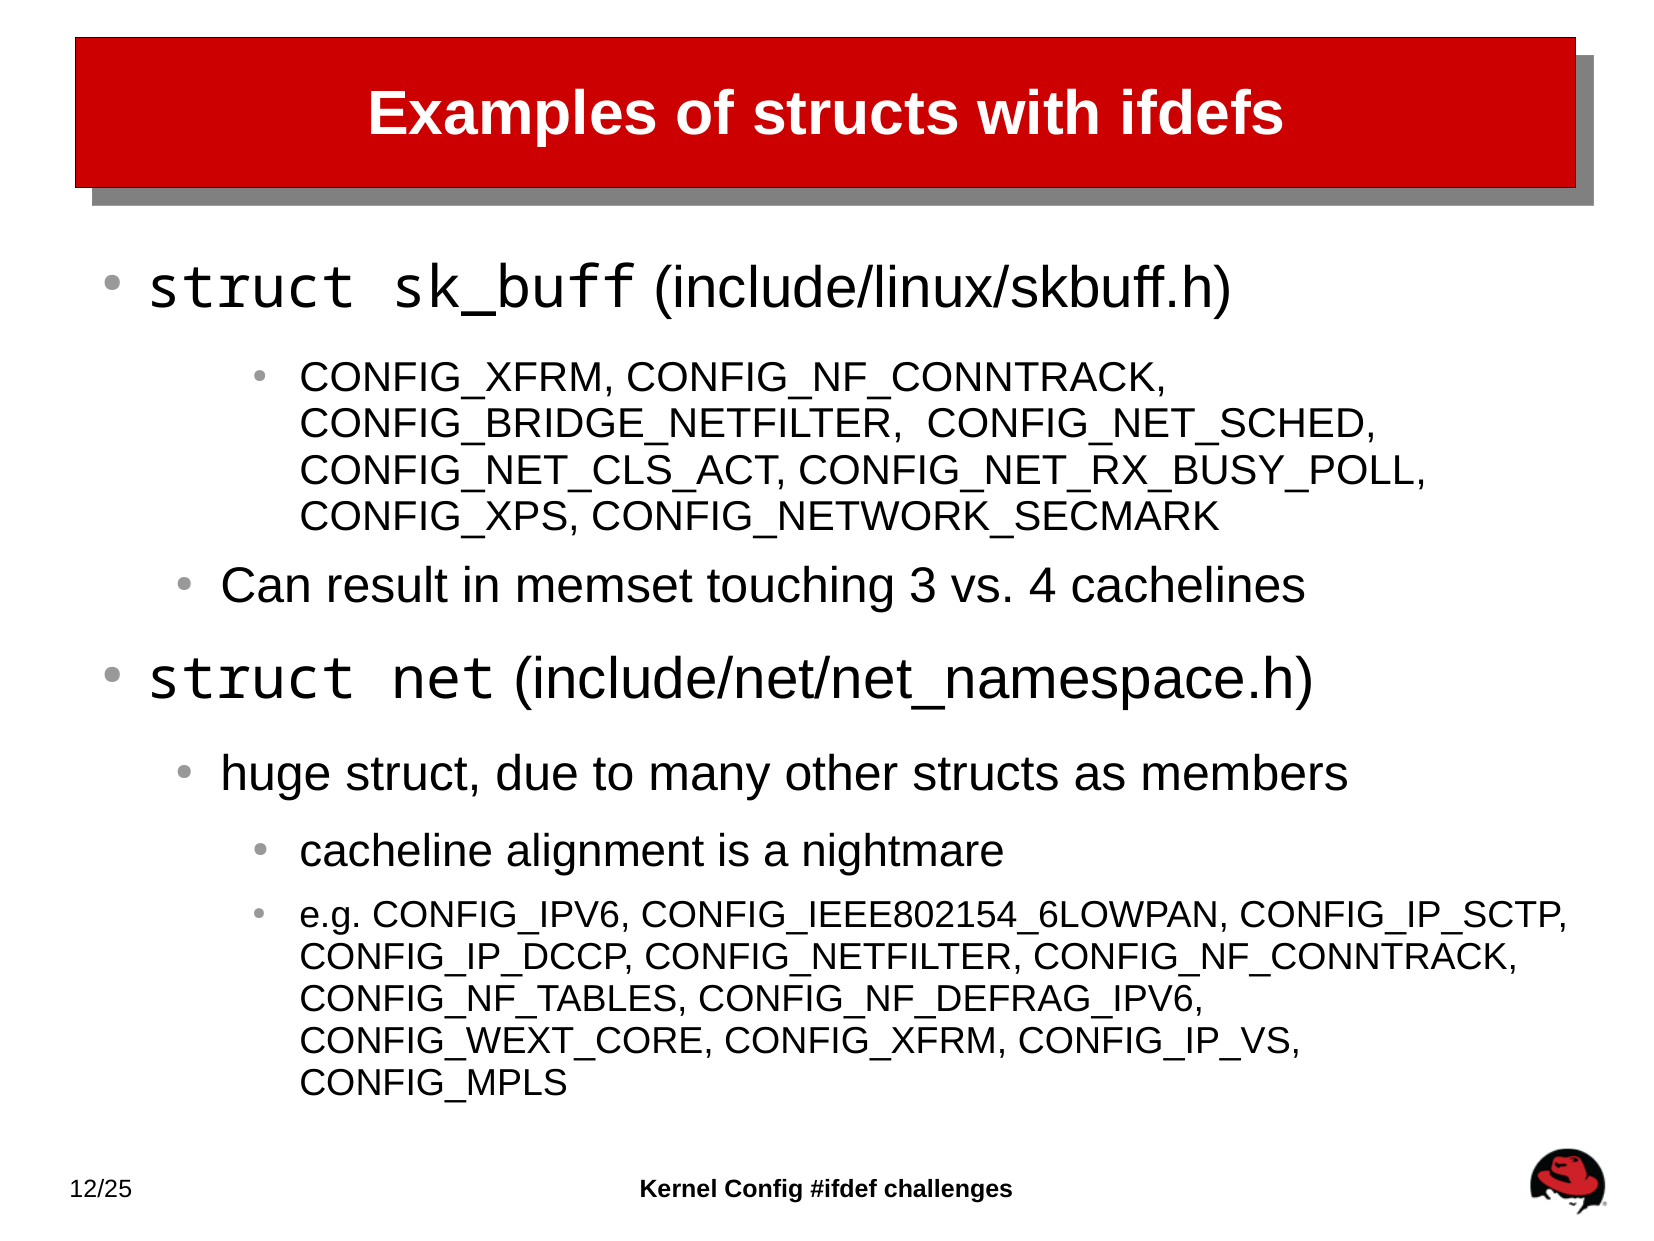

# Examples of structs with ifdefs
struct sk_buff (include/linux/skbuff.h)
CONFIG_XFRM, CONFIG_NF_CONNTRACK, CONFIG_BRIDGE_NETFILTER, CONFIG_NET_SCHED, CONFIG_NET_CLS_ACT, CONFIG_NET_RX_BUSY_POLL, CONFIG_XPS, CONFIG_NETWORK_SECMARK
Can result in memset touching 3 vs. 4 cachelines
struct net (include/net/net_namespace.h)
huge struct, due to many other structs as members
cacheline alignment is a nightmare
e.g. CONFIG_IPV6, CONFIG_IEEE802154_6LOWPAN, CONFIG_IP_SCTP, CONFIG_IP_DCCP, CONFIG_NETFILTER, CONFIG_NF_CONNTRACK, CONFIG_NF_TABLES, CONFIG_NF_DEFRAG_IPV6, CONFIG_WEXT_CORE, CONFIG_XFRM, CONFIG_IP_VS, CONFIG_MPLS